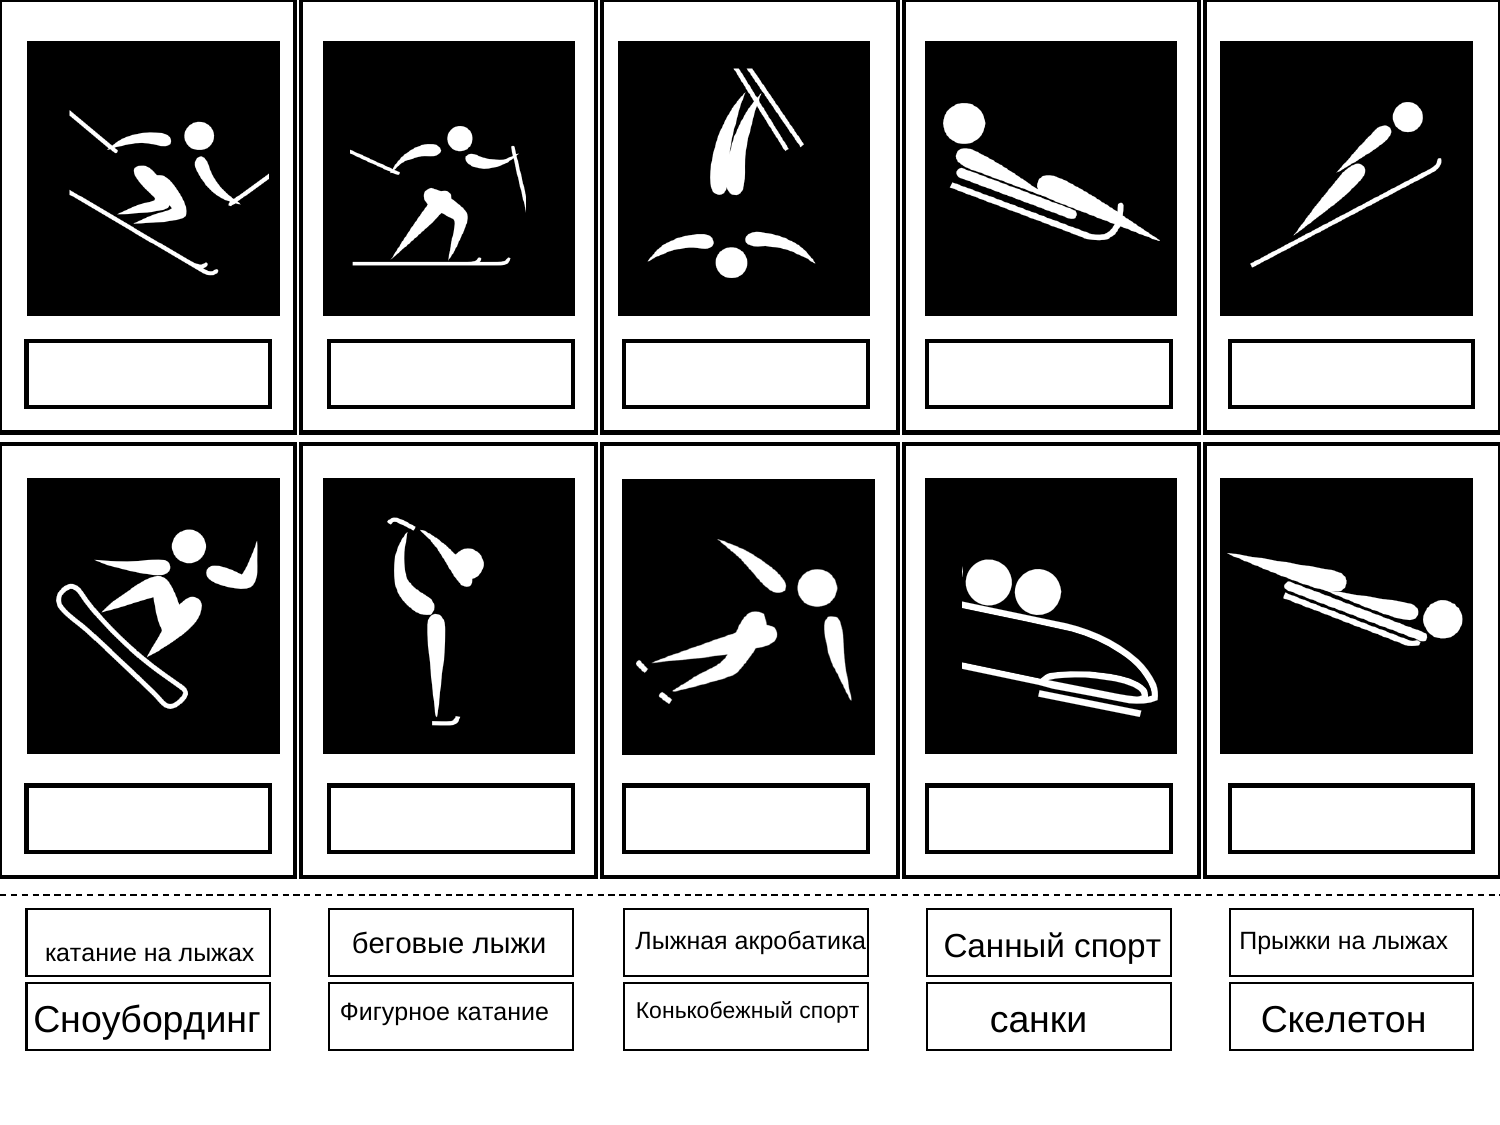

беговые лыжи
Лыжная акробатика
Санный спорт
Прыжки на лыжах
катание на лыжах
Сноубординг
Фигурное катание
Конькобежный спорт
санки
Скелетон